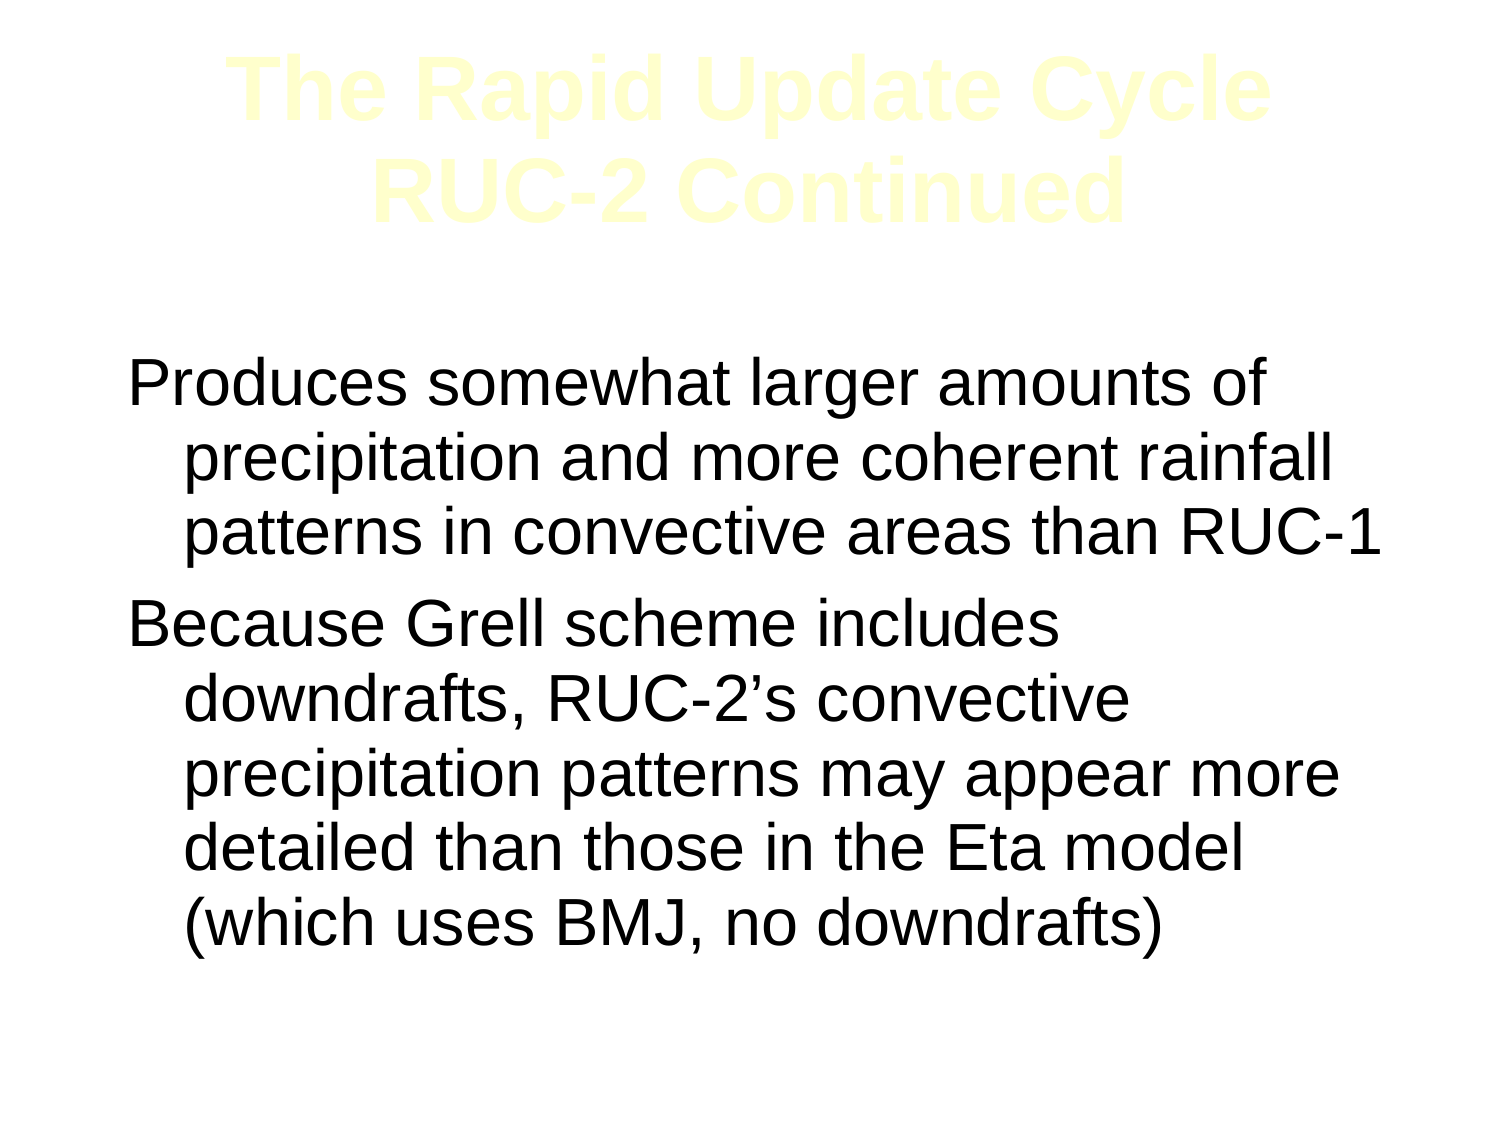

# The Rapid Update Cycle RUC-2 Continued
Produces somewhat larger amounts of precipitation and more coherent rainfall patterns in convective areas than RUC-1
Because Grell scheme includes downdrafts, RUC-2’s convective precipitation patterns may appear more detailed than those in the Eta model (which uses BMJ, no downdrafts)